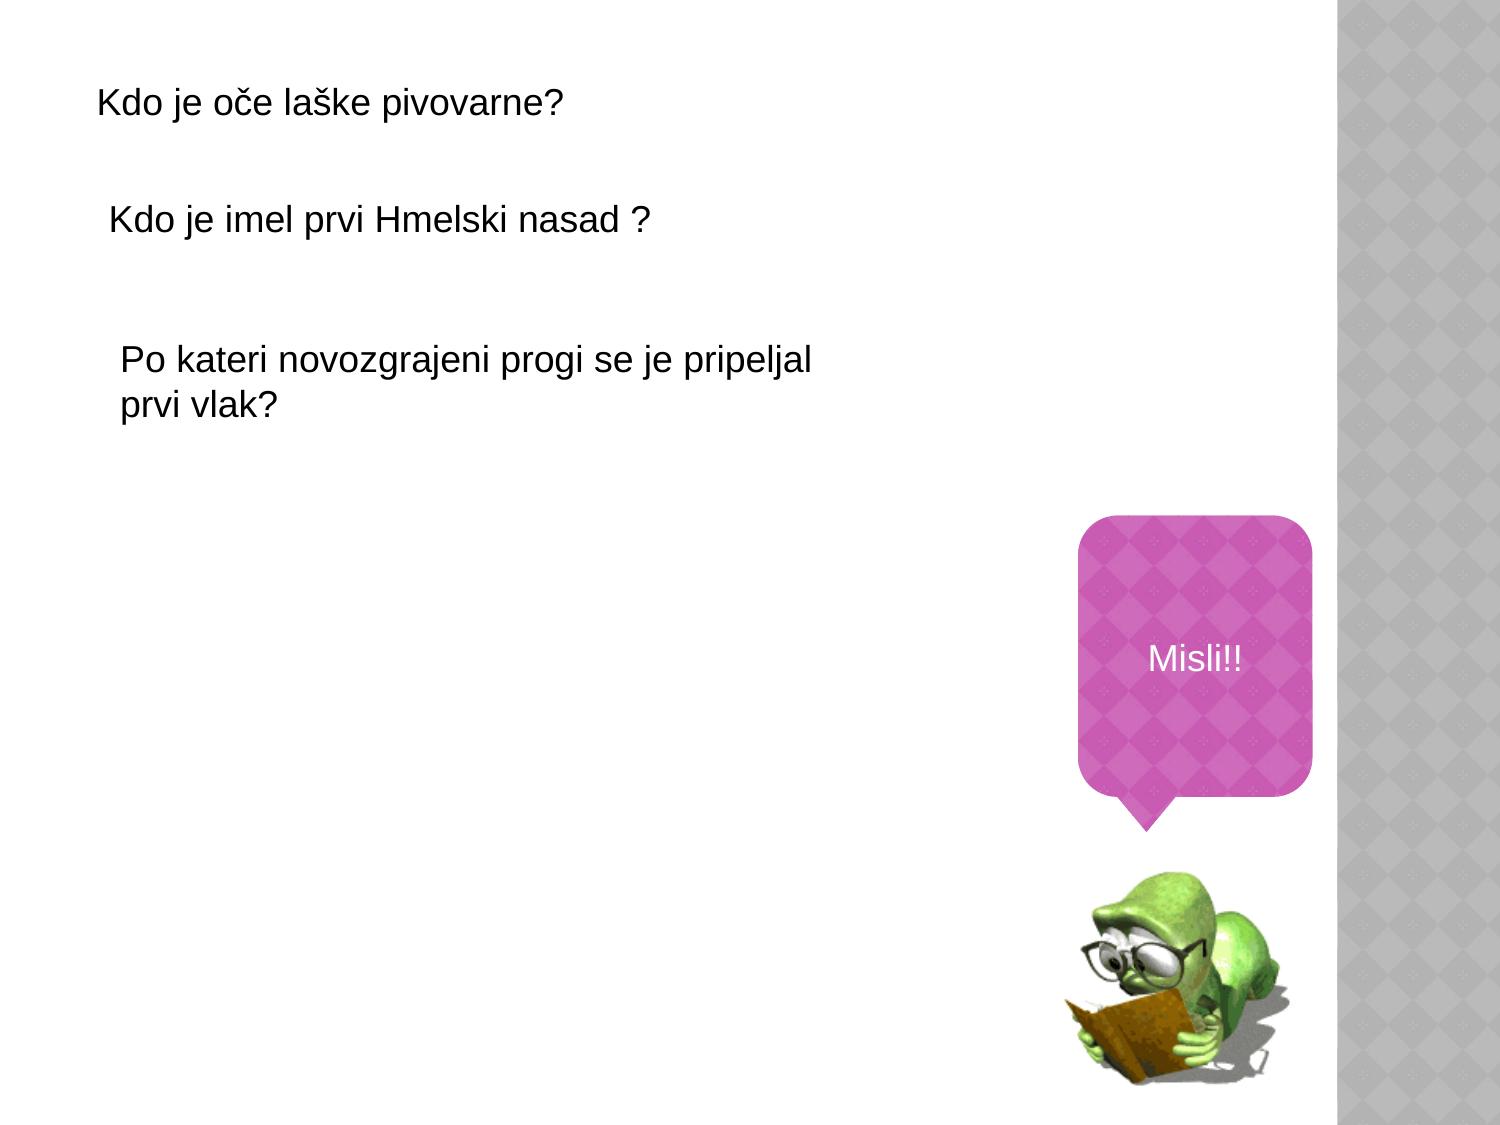

Kdo je oče laške pivovarne?
Kdo je imel prvi Hmelski nasad ?
Po kateri novozgrajeni progi se je pripeljal prvi vlak?
Misli!!